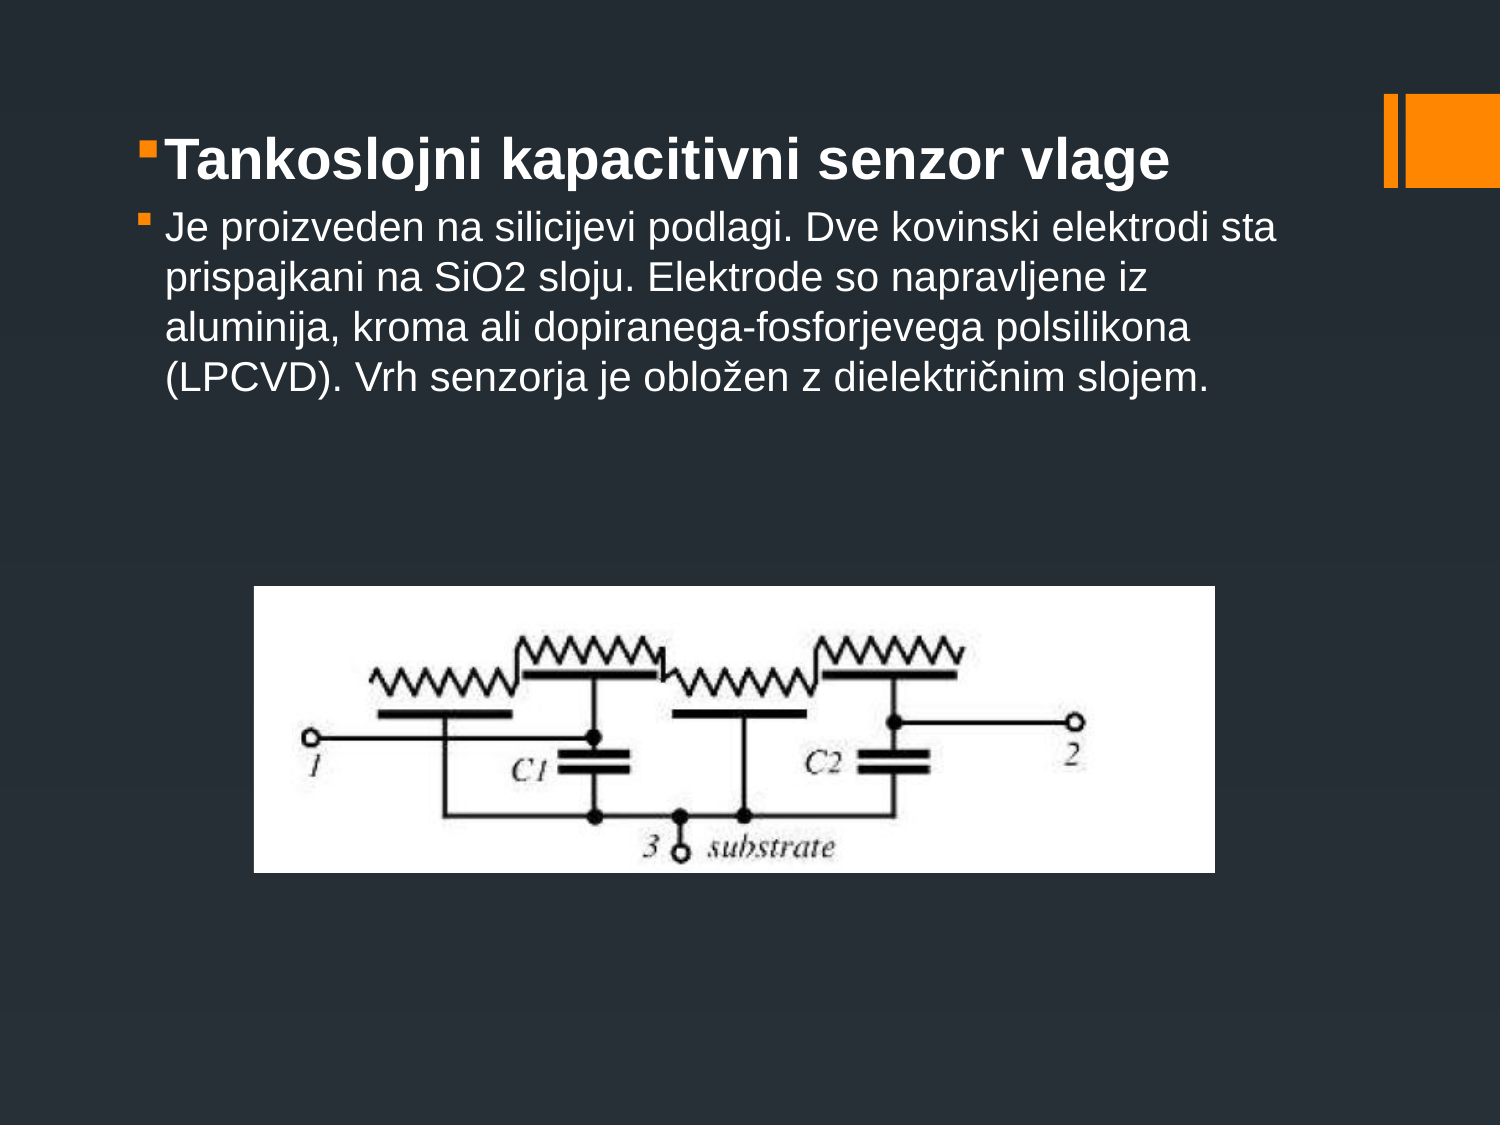

Tankoslojni kapacitivni senzor vlage
Je proizveden na silicijevi podlagi. Dve kovinski elektrodi sta prispajkani na SiO2 sloju. Elektrode so napravljene iz aluminija, kroma ali dopiranega-fosforjevega polsilikona (LPCVD). Vrh senzorja je obložen z dielektričnim slojem.
#